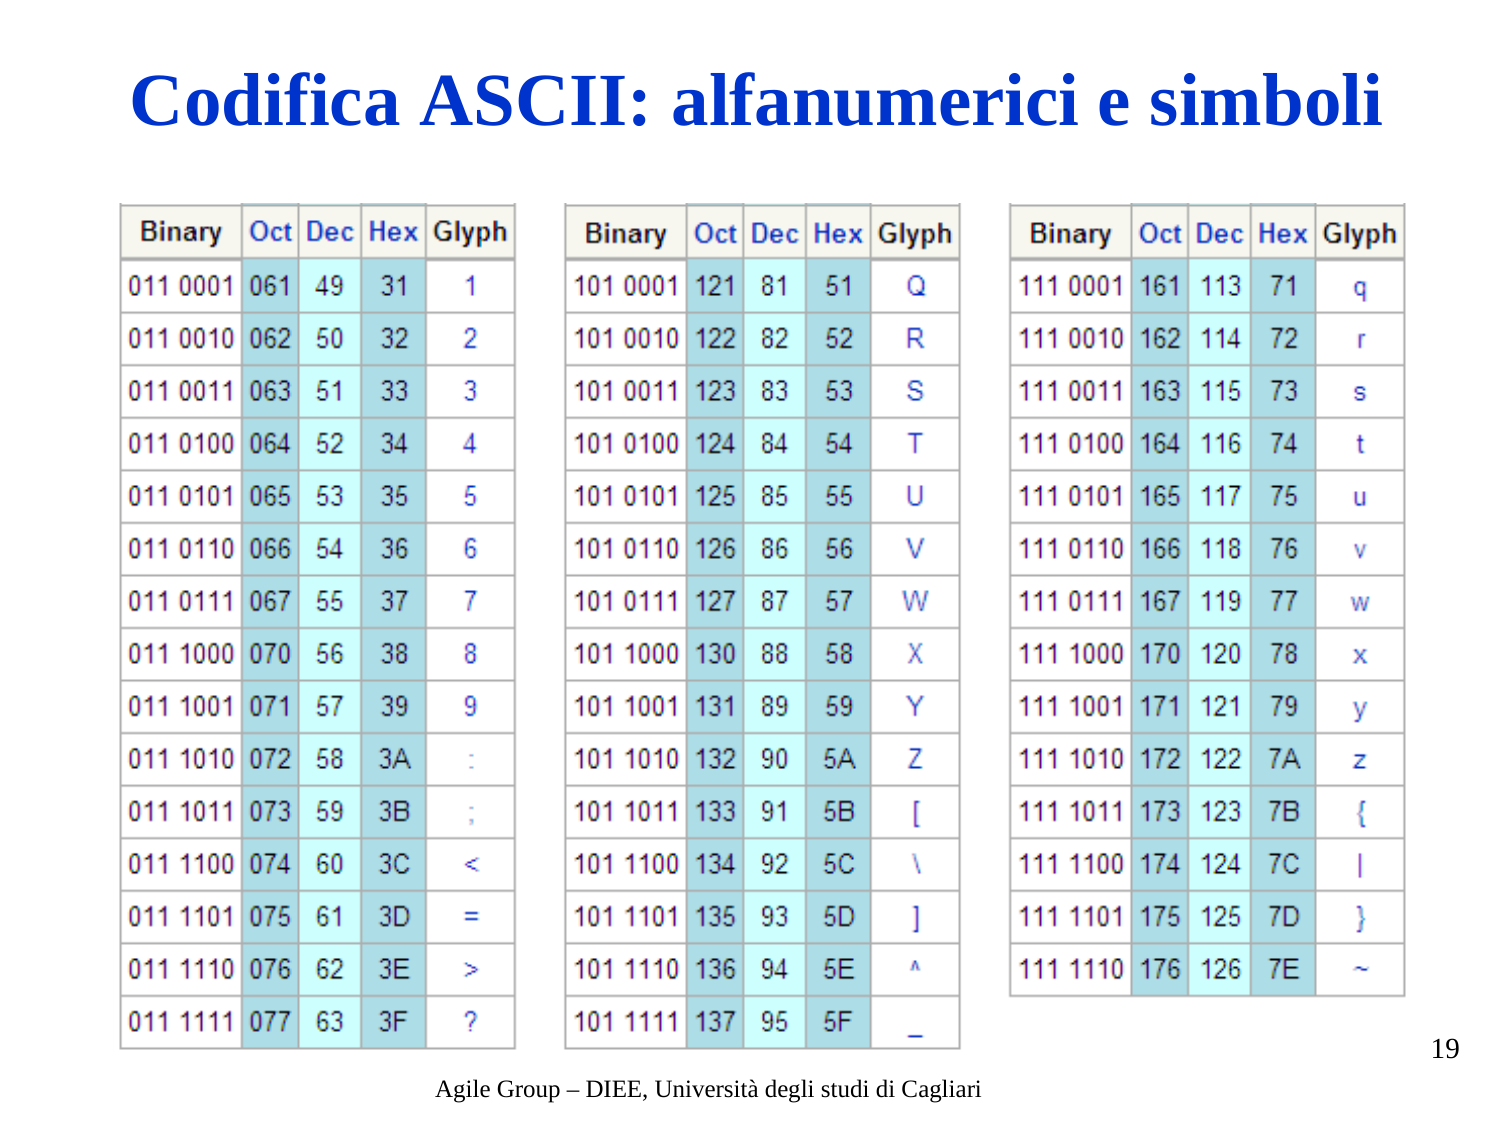

# Codifica ASCII: alfanumerici e simboli
19